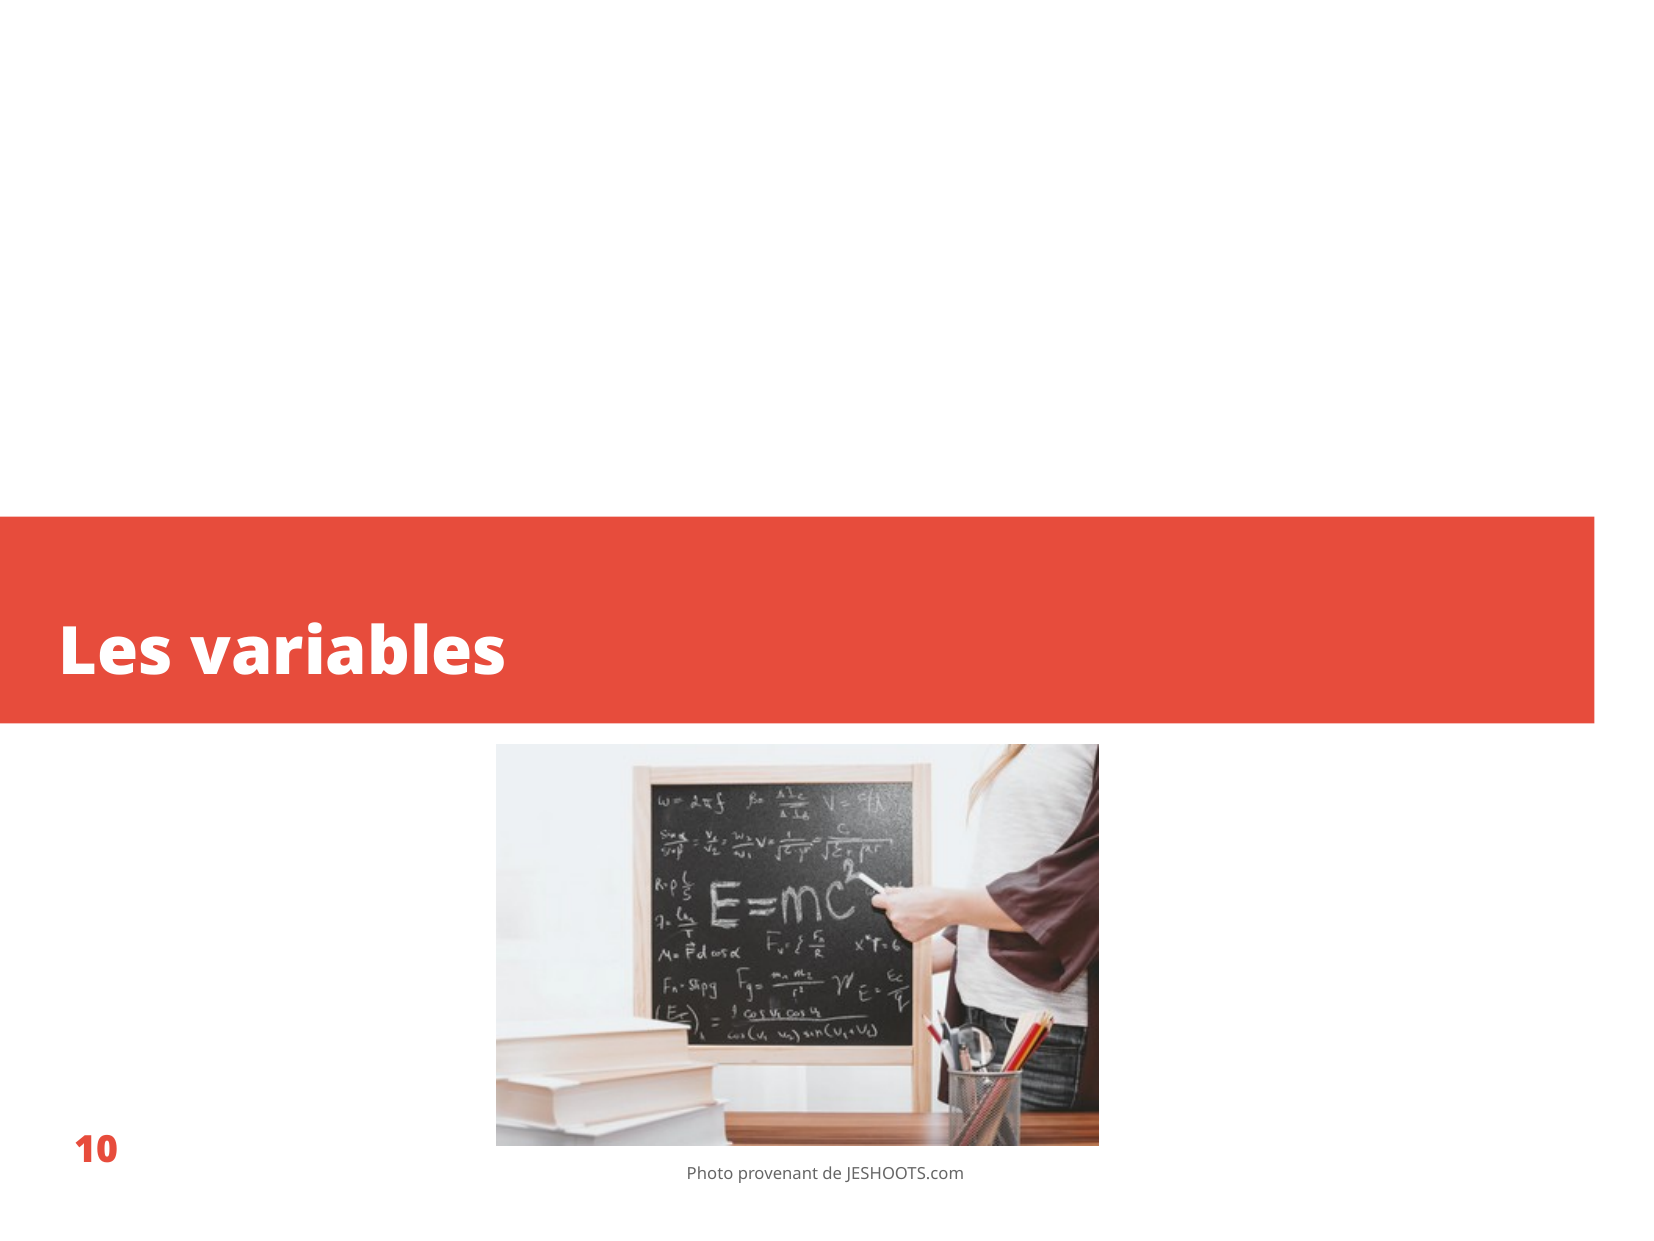

# Les variables
10
Photo provenant de JESHOOTS.com